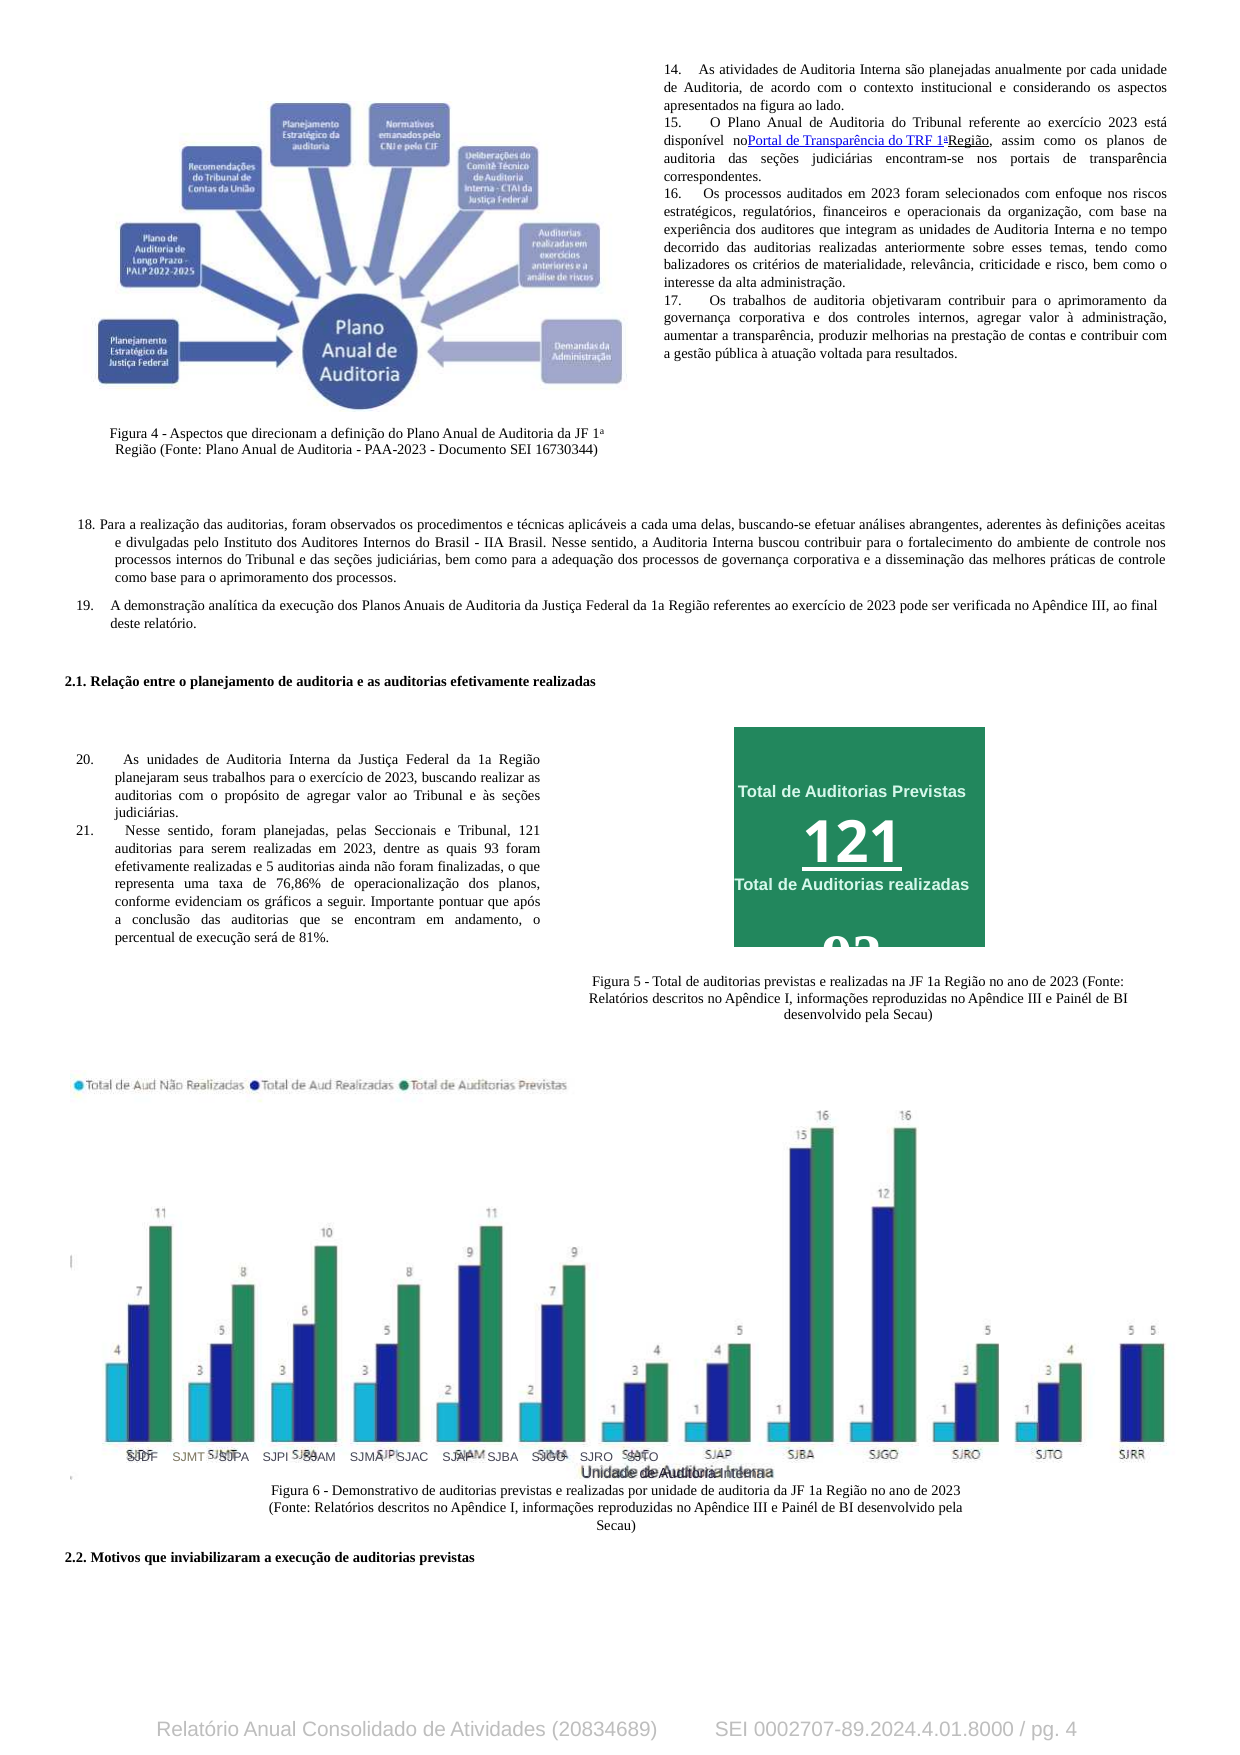

14. As atividades de Auditoria Interna são planejadas anualmente por cada unidade de Auditoria, de acordo com o contexto institucional e considerando os aspectos apresentados na figura ao lado.
15. O Plano Anual de Auditoria do Tribunal referente ao exercício 2023 está disponível noPortal de Transparência do TRF 1aRegião, assim como os planos de auditoria das seções judiciárias encontram-se nos portais de transparência correspondentes.
16. Os processos auditados em 2023 foram selecionados com enfoque nos riscos estratégicos, regulatórios, financeiros e operacionais da organização, com base na experiência dos auditores que integram as unidades de Auditoria Interna e no tempo decorrido das auditorias realizadas anteriormente sobre esses temas, tendo como balizadores os critérios de materialidade, relevância, criticidade e risco, bem como o interesse da alta administração.
17. Os trabalhos de auditoria objetivaram contribuir para o aprimoramento da governança corporativa e dos controles internos, agregar valor à administração, aumentar a transparência, produzir melhorias na prestação de contas e contribuir com a gestão pública à atuação voltada para resultados.
Figura 4 - Aspectos que direcionam a definição do Plano Anual de Auditoria da JF 1a Região (Fonte: Plano Anual de Auditoria - PAA-2023 - Documento SEI 16730344)
18. Para a realização das auditorias, foram observados os procedimentos e técnicas aplicáveis a cada uma delas, buscando-se efetuar análises abrangentes, aderentes às definições aceitas e divulgadas pelo Instituto dos Auditores Internos do Brasil - IIA Brasil. Nesse sentido, a Auditoria Interna buscou contribuir para o fortalecimento do ambiente de controle nos processos internos do Tribunal e das seções judiciárias, bem como para a adequação dos processos de governança corporativa e a disseminação das melhores práticas de controle como base para o aprimoramento dos processos.
19.
A demonstração analítica da execução dos Planos Anuais de Auditoria da Justiça Federal da 1a Região referentes ao exercício de 2023 pode ser verificada no Apêndice III, ao final deste relatório.
2.1. Relação entre o planejamento de auditoria e as auditorias efetivamente realizadas
Total de Auditorias Previstas 121
Total de Auditorias realizadas
93
20. As unidades de Auditoria Interna da Justiça Federal da 1a Região planejaram seus trabalhos para o exercício de 2023, buscando realizar as auditorias com o propósito de agregar valor ao Tribunal e às seções judiciárias.
21. Nesse sentido, foram planejadas, pelas Seccionais e Tribunal, 121 auditorias para serem realizadas em 2023, dentre as quais 93 foram efetivamente realizadas e 5 auditorias ainda não foram finalizadas, o que representa uma taxa de 76,86% de operacionalização dos planos, conforme evidenciam os gráficos a seguir. Importante pontuar que após a conclusão das auditorias que se encontram em andamento, o percentual de execução será de 81%.
Figura 5 - Total de auditorias previstas e realizadas na JF 1a Região no ano de 2023 (Fonte: Relatórios descritos no Apêndice I, informações reproduzidas no Apêndice III e Painél de BI desenvolvido pela Secau)
SJDF SJMT SJPA SJPI SJAM SJMA SJAC SJAP SJBA SJGO SJRO SJTO
Unidade de Auditoria Interna
Figura 6 - Demonstrativo de auditorias previstas e realizadas por unidade de auditoria da JF 1a Região no ano de 2023 (Fonte: Relatórios descritos no Apêndice I, informações reproduzidas no Apêndice III e Painél de BI desenvolvido pela Secau)
2.2. Motivos que inviabilizaram a execução de auditorias previstas
Relatório Anual Consolidado de Atividades (20834689)
SEI 0002707-89.2024.4.01.8000 / pg. 4